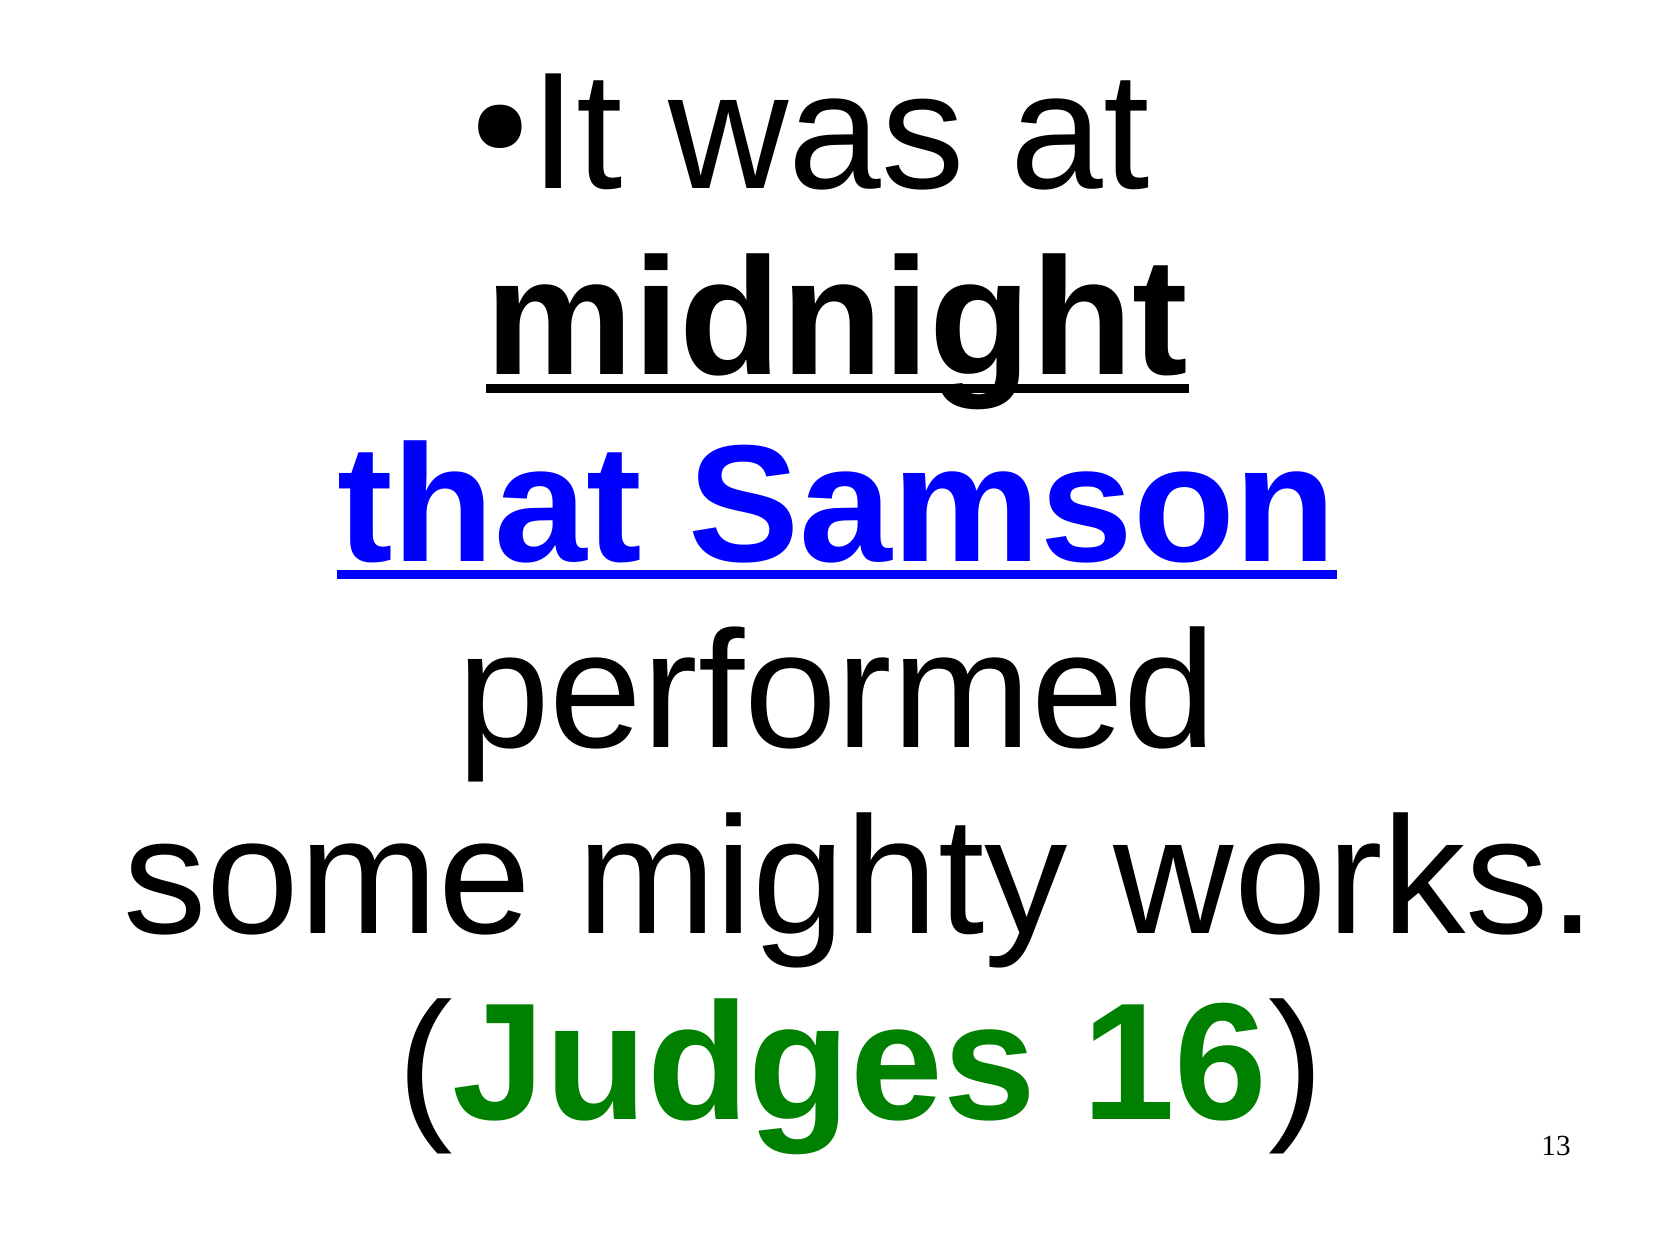

# It was at midnight that Samson performed some mighty works. (Judges 16)
13